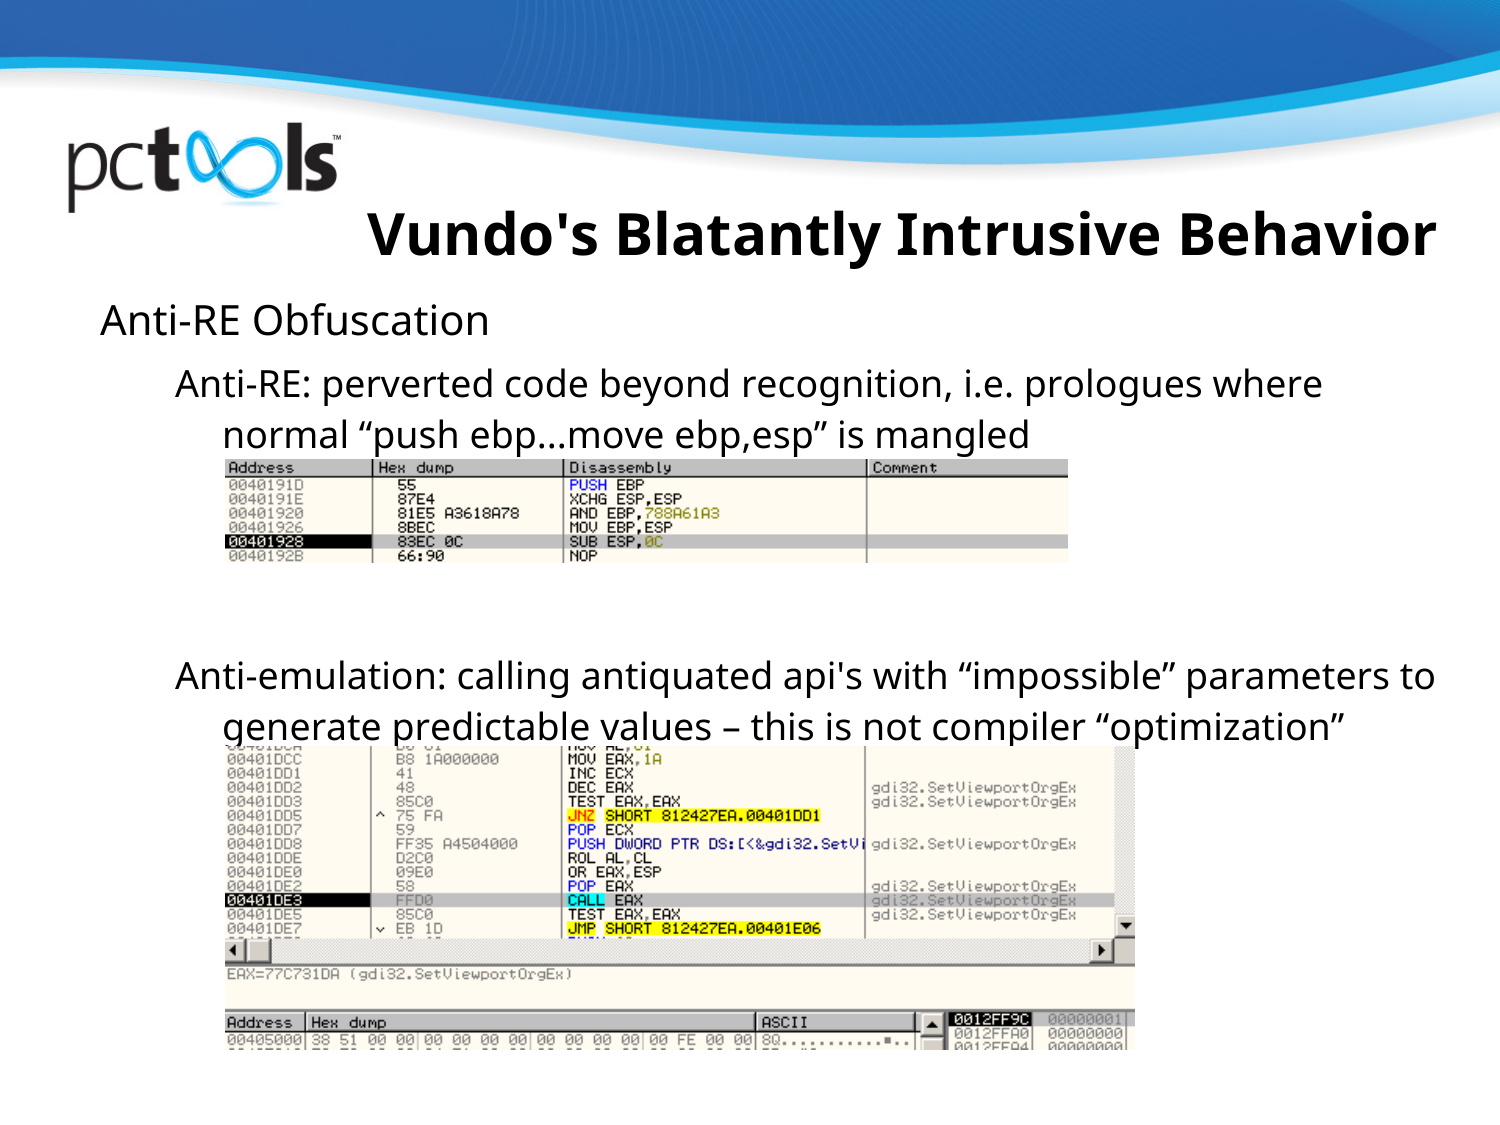

# Vundo's Blatantly Intrusive Behavior
Anti-RE Obfuscation
Anti-RE: perverted code beyond recognition, i.e. prologues where normal “push ebp...move ebp,esp” is mangled
Anti-emulation: calling antiquated api's with “impossible” parameters to generate predictable values – this is not compiler “optimization”